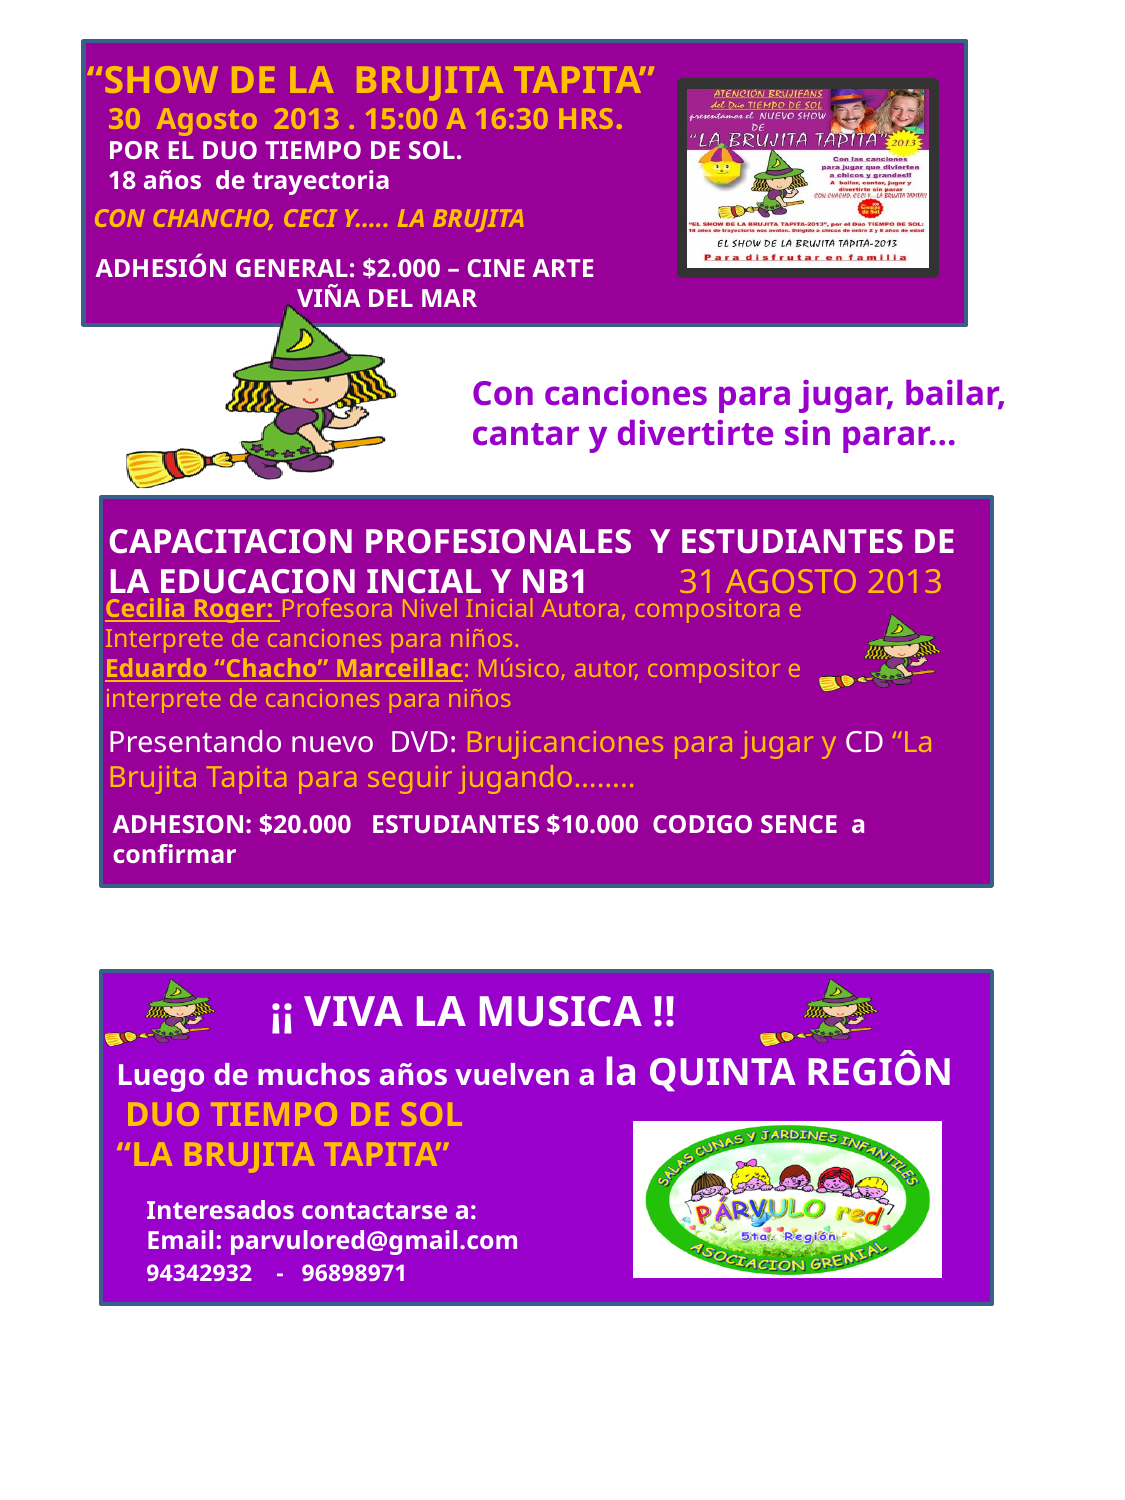

“SHOW DE LA BRUJITA TAPITA”
30 Agosto 2013 . 15:00 A 16:30 HRS.
POR EL DUO TIEMPO DE SOL.
18 años de trayectoria
CON CHANCHO, CECI Y….. LA BRUJITA
ADHESIÓN GENERAL: $2.000 – CINE ARTE
 VIÑA DEL MAR
Con canciones para jugar, bailar,
cantar y divertirte sin parar…
CAPACITACION PROFESIONALES Y ESTUDIANTES DE LA EDUCACION INCIAL Y NB1
31 AGOSTO 2013
Cecilia Roger: Profesora Nivel Inicial Autora, compositora e
Interprete de canciones para niños.
Eduardo “Chacho” Marceillac: Músico, autor, compositor e
interprete de canciones para niños
Presentando nuevo DVD: Brujicanciones para jugar y CD “La
Brujita Tapita para seguir jugando……..
ADHESION: $20.000 ESTUDIANTES $10.000 CODIGO SENCE a confirmar
¡¡ VIVA LA MUSICA !!
Luego de muchos años vuelven a la QUINTA REGIÔN
 DUO TIEMPO DE SOL
“LA BRUJITA TAPITA”
Interesados contactarse a:
Email: parvulored@gmail.com
94342932 - 96898971